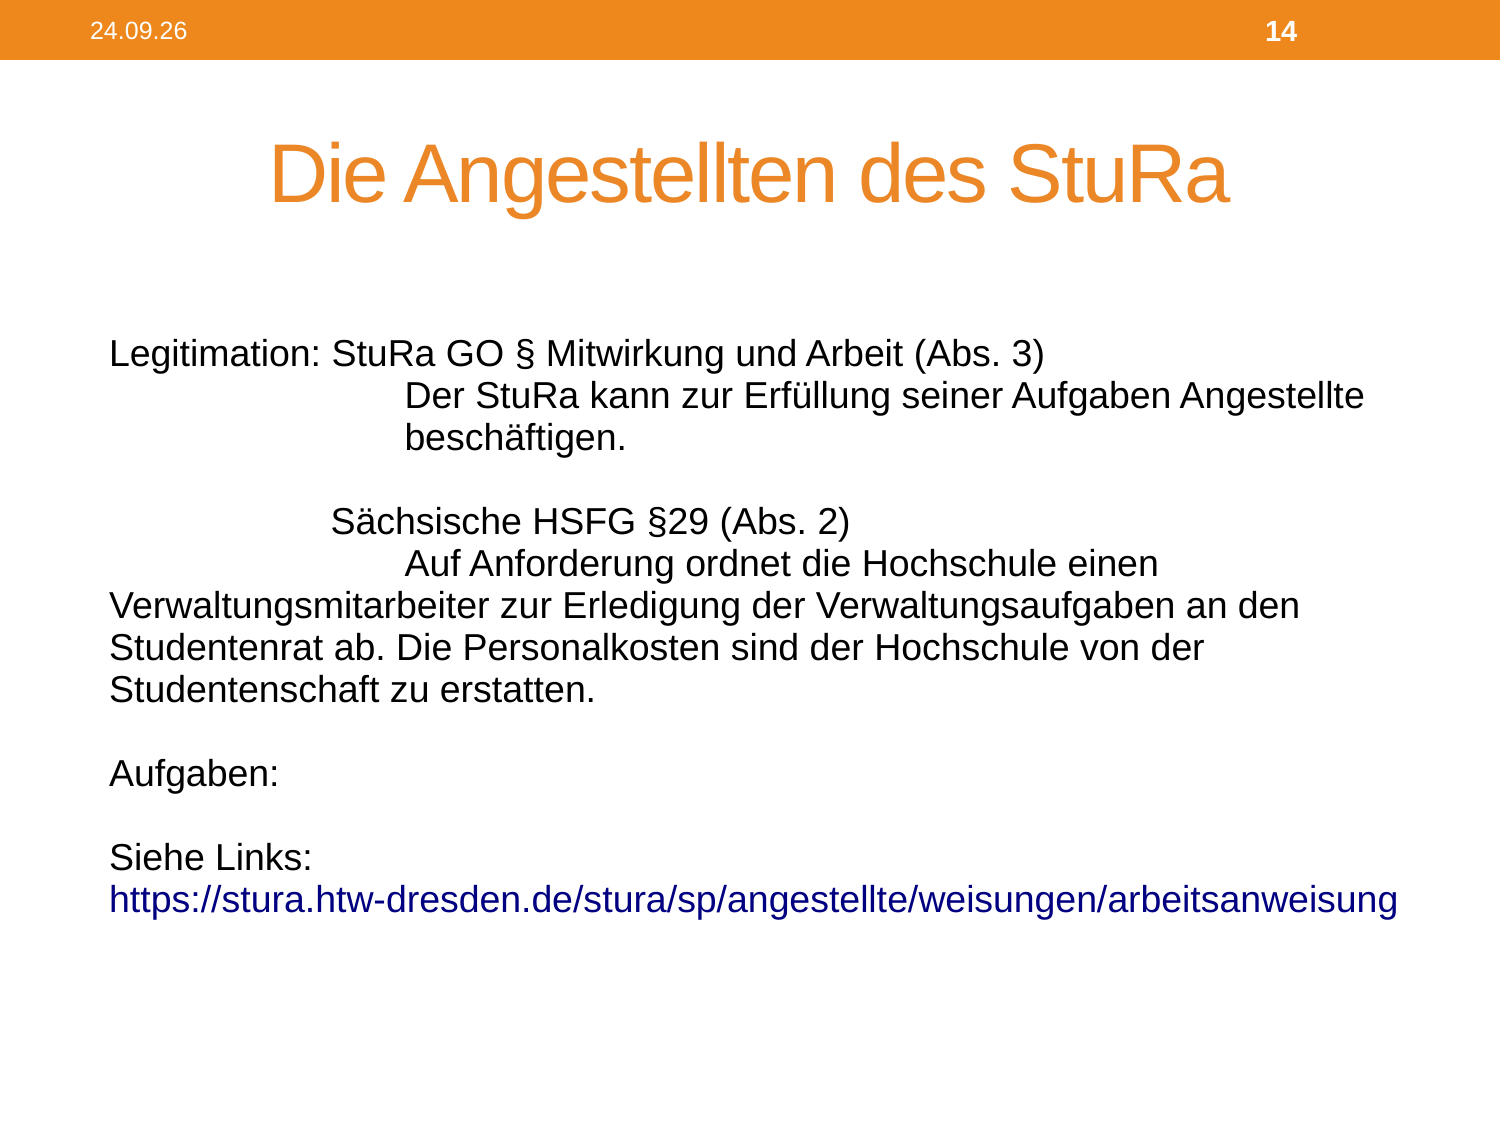

# Die Angestellten des StuRa
Legitimation: StuRa GO § Mitwirkung und Arbeit (Abs. 3)
				Der StuRa kann zur Erfüllung seiner Aufgaben Angestellte 					beschäftigen.
			Sächsische HSFG §29 (Abs. 2)
				Auf Anforderung ordnet die Hochschule einen Verwaltungsmitarbeiter zur Erledigung der Verwaltungsaufgaben an den Studentenrat ab. Die Personalkosten sind der Hochschule von der Studentenschaft zu erstatten.
Aufgaben:
Siehe Links: https://stura.htw-dresden.de/stura/sp/angestellte/weisungen/arbeitsanweisung